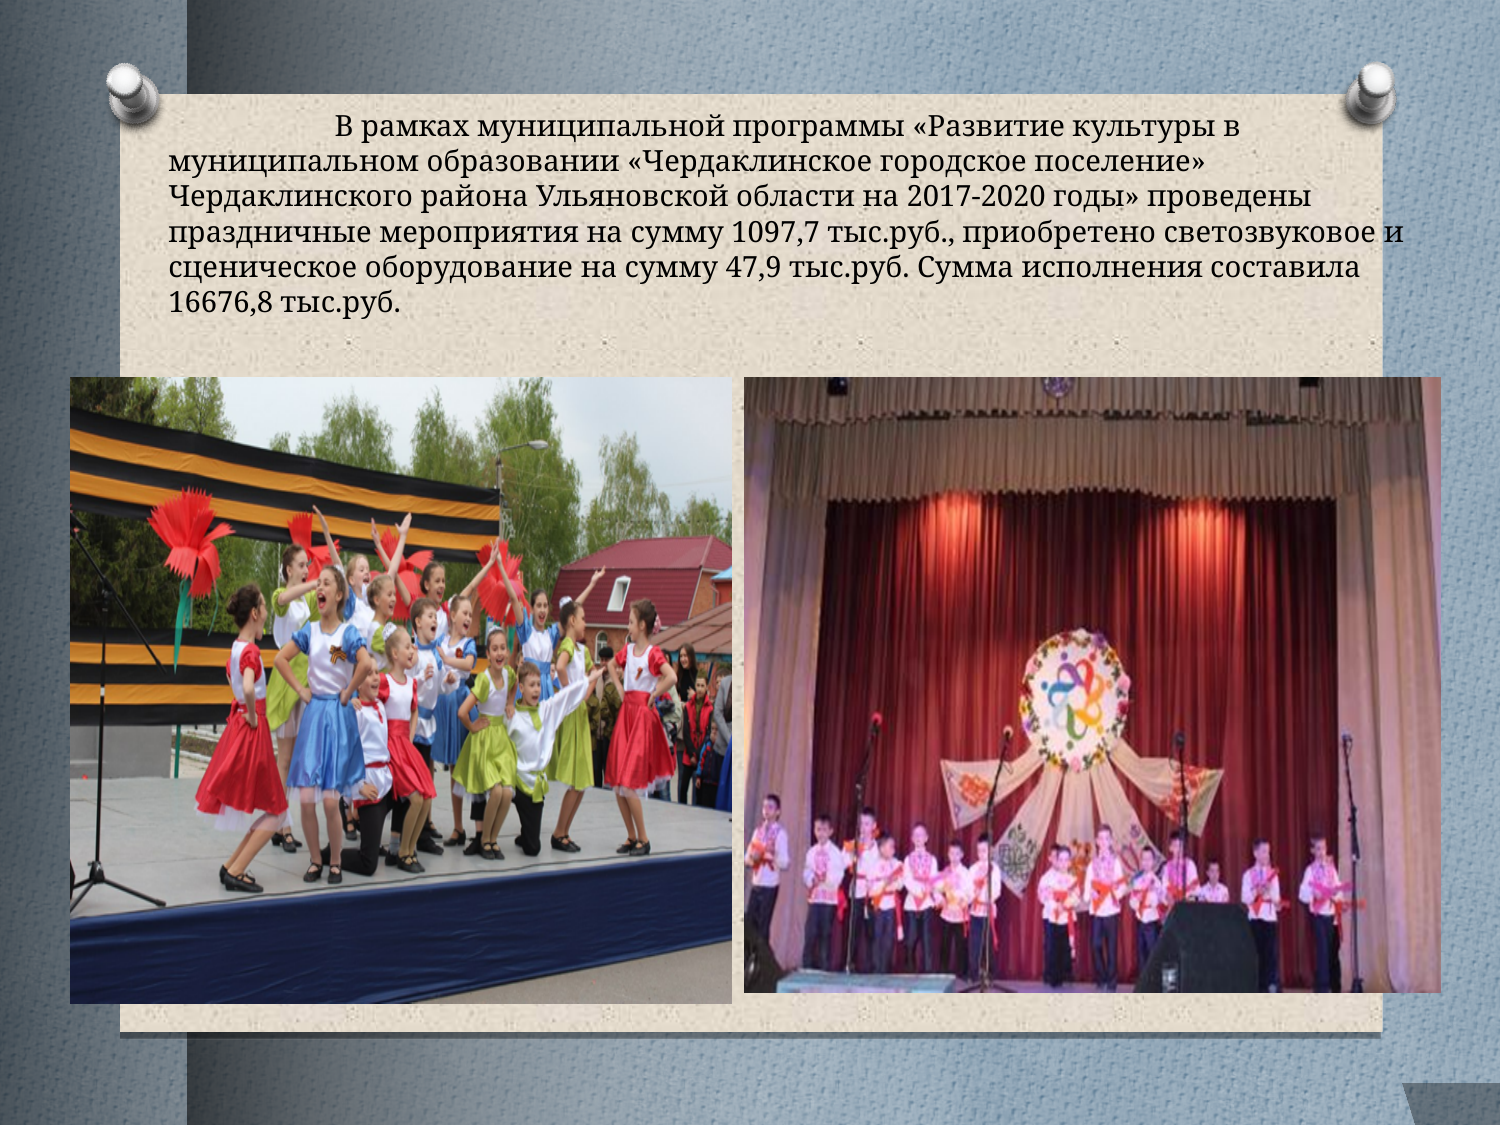

В рамках муниципальной программы «Развитие культуры в муниципальном образовании «Чердаклинское городское поселение» Чердаклинского района Ульяновской области на 2017-2020 годы» проведены праздничные мероприятия на сумму 1097,7 тыс.руб., приобретено светозвуковое и сценическое оборудование на сумму 47,9 тыс.руб. Сумма исполнения составила 16676,8 тыс.руб.